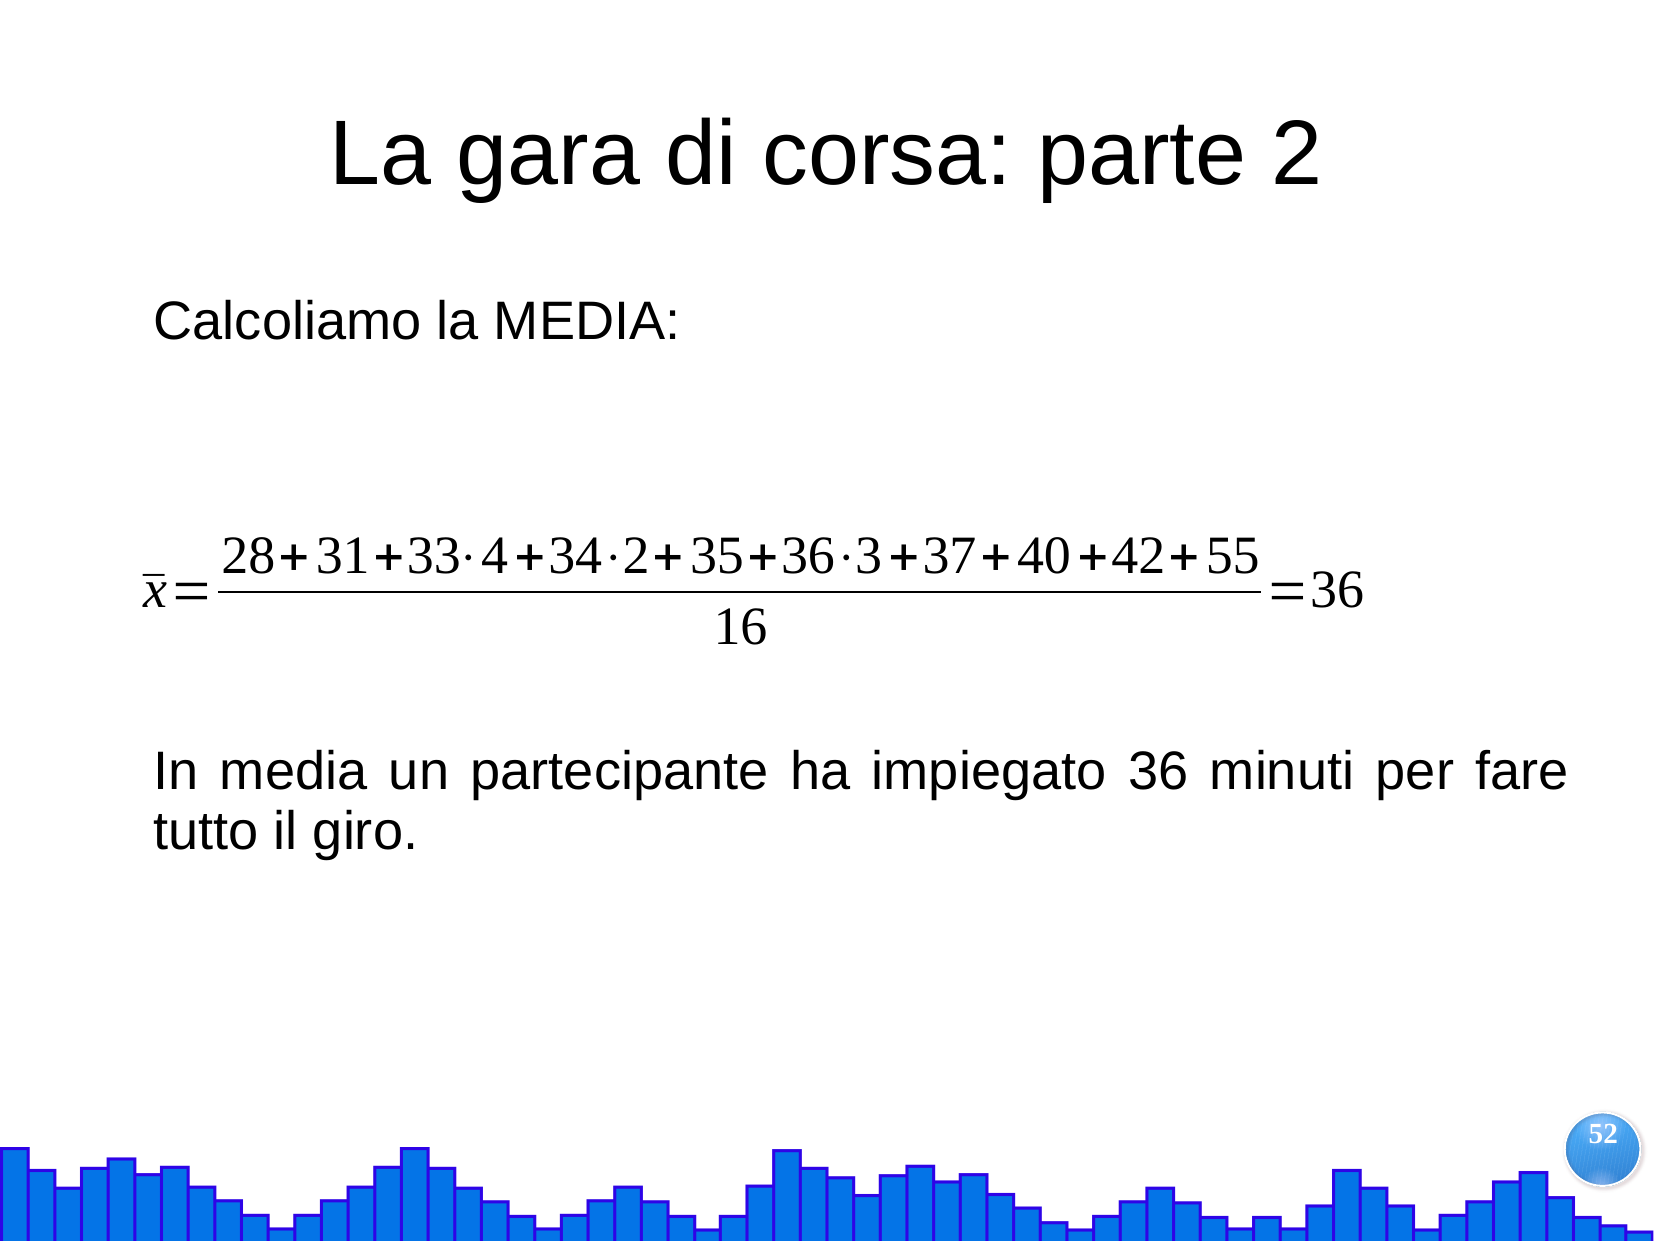

# La gara di corsa: parte 2
Calcoliamo la MEDIA:
In media un partecipante ha impiegato 36 minuti per fare tutto il giro.
52